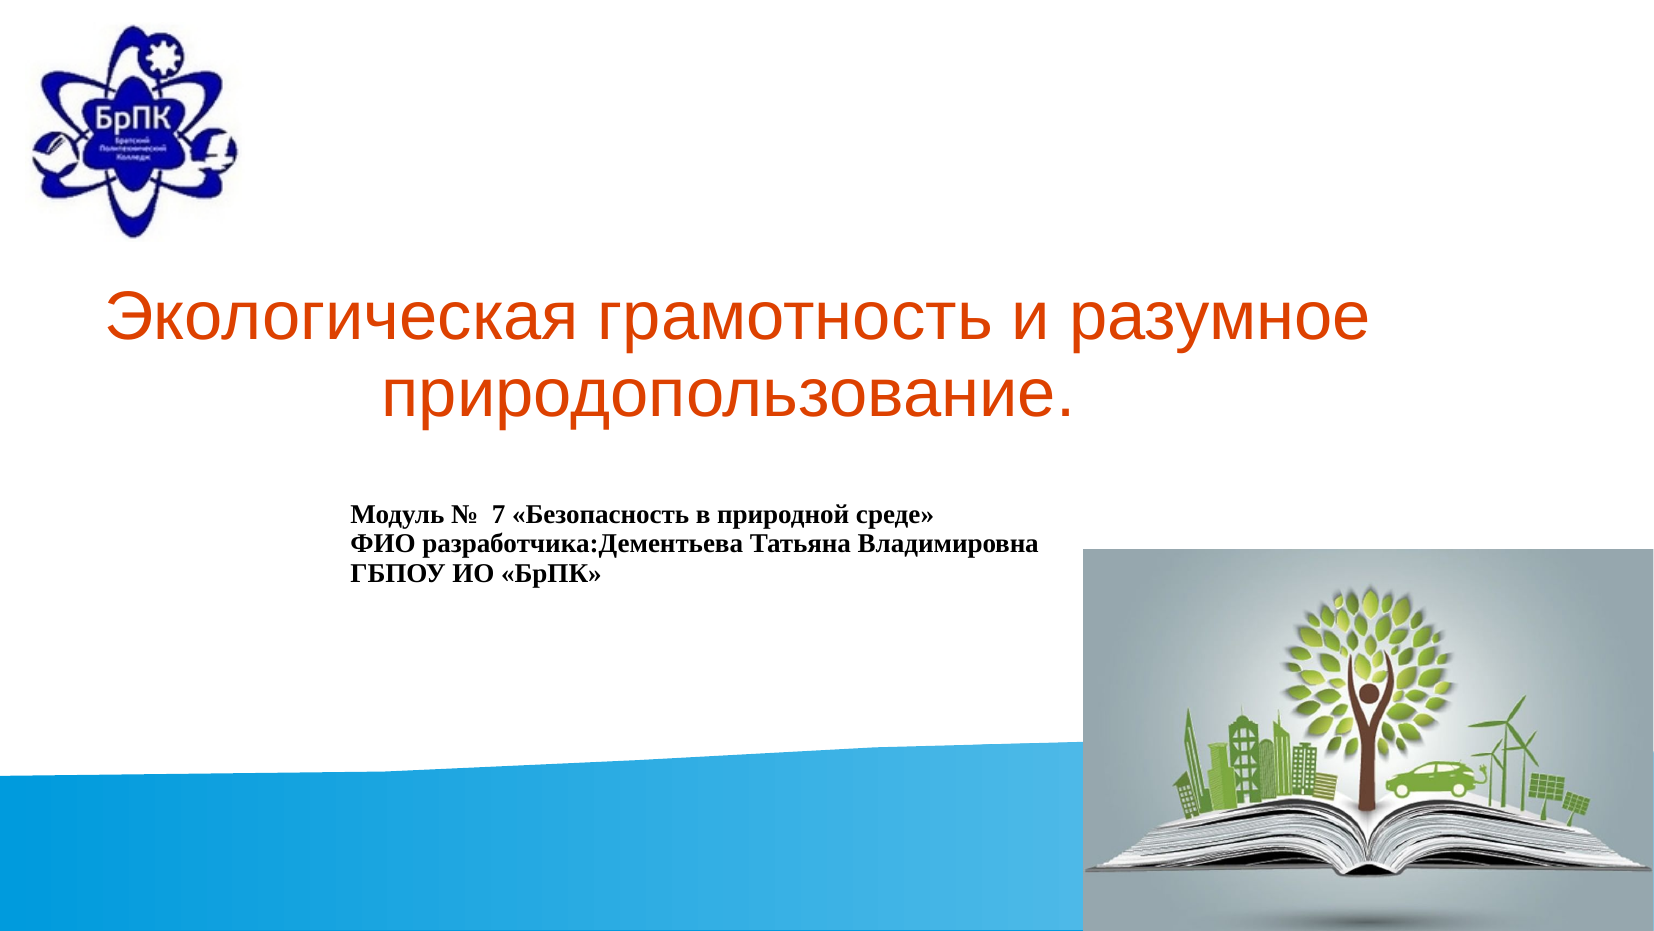

# Экологическая грамотность и разумное природопользование.
Модуль № 7 «Безопасность в природной среде»
ФИО разработчика:Дементьева Татьяна Владимировна
ГБПОУ ИО «БрПК»